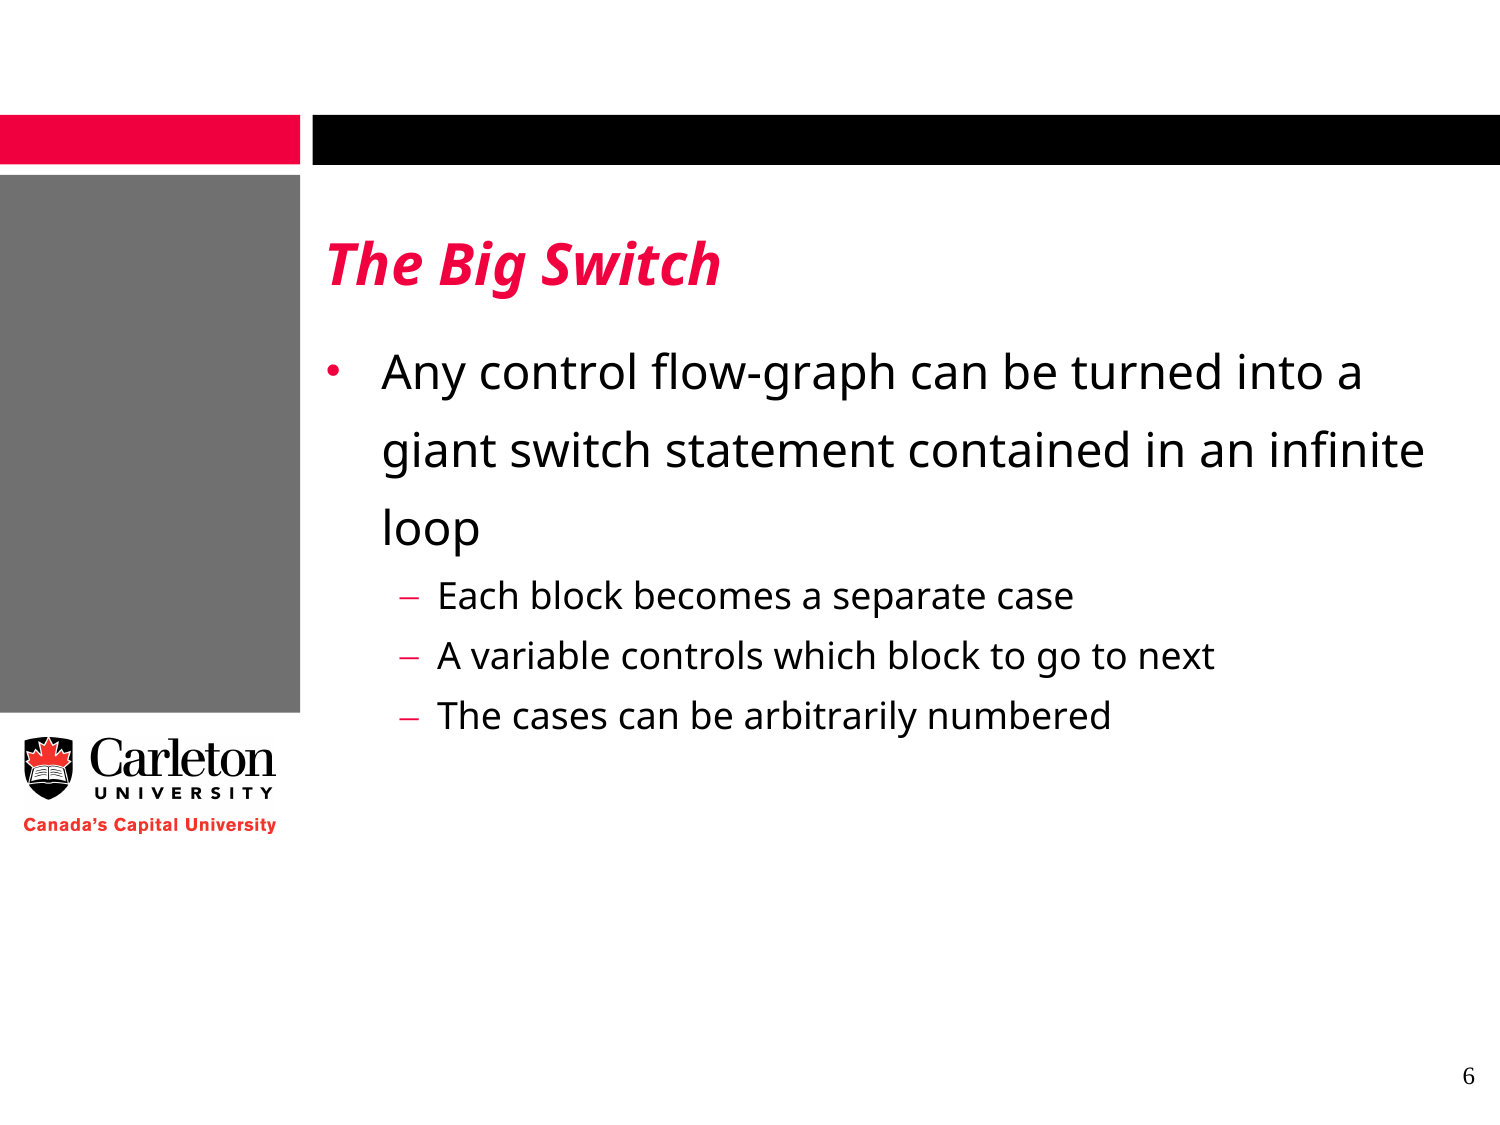

# The Big Switch
Any control flow-graph can be turned into a giant switch statement contained in an infinite loop
Each block becomes a separate case
A variable controls which block to go to next
The cases can be arbitrarily numbered
6